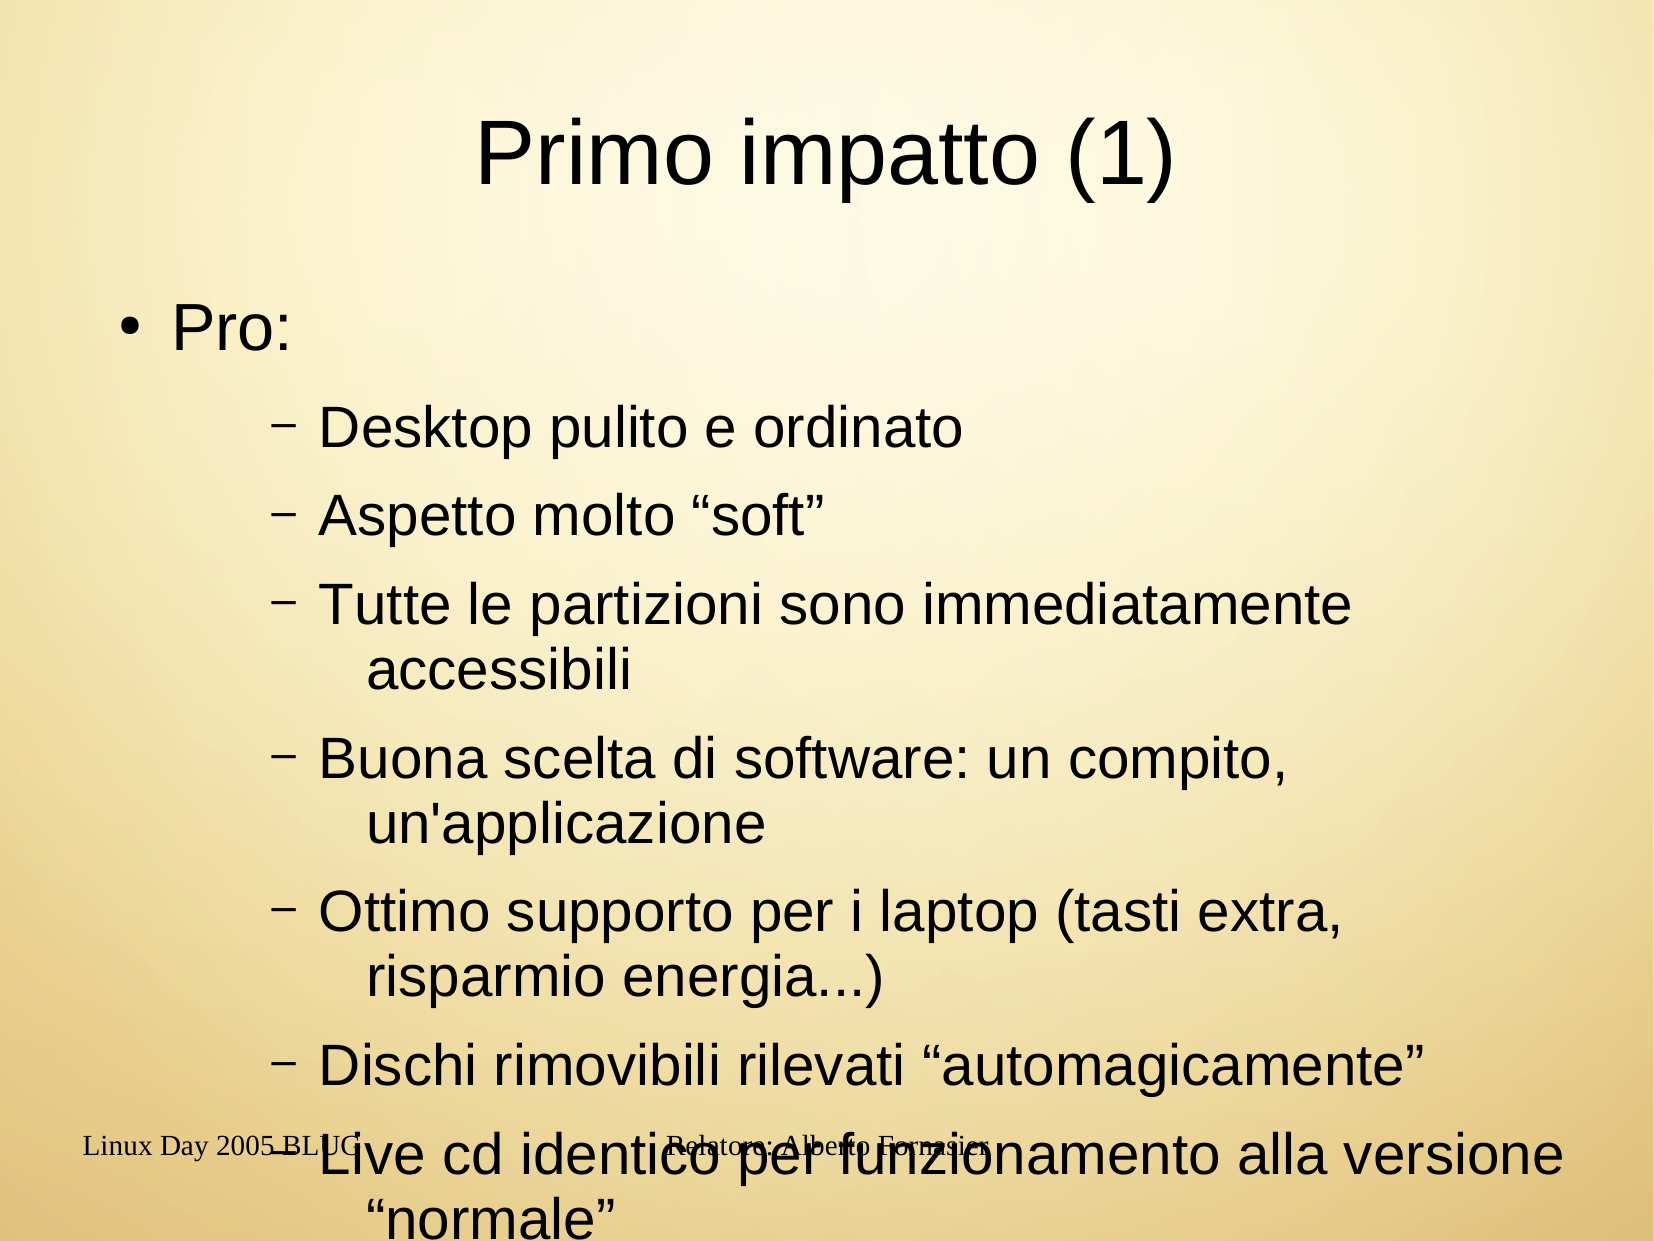

# Primo impatto (1)
Pro:
Desktop pulito e ordinato
Aspetto molto “soft”
Tutte le partizioni sono immediatamente accessibili
Buona scelta di software: un compito, un'applicazione
Ottimo supporto per i laptop (tasti extra, risparmio energia...)
Dischi rimovibili rilevati “automagicamente”
Live cd identico per funzionamento alla versione “normale”